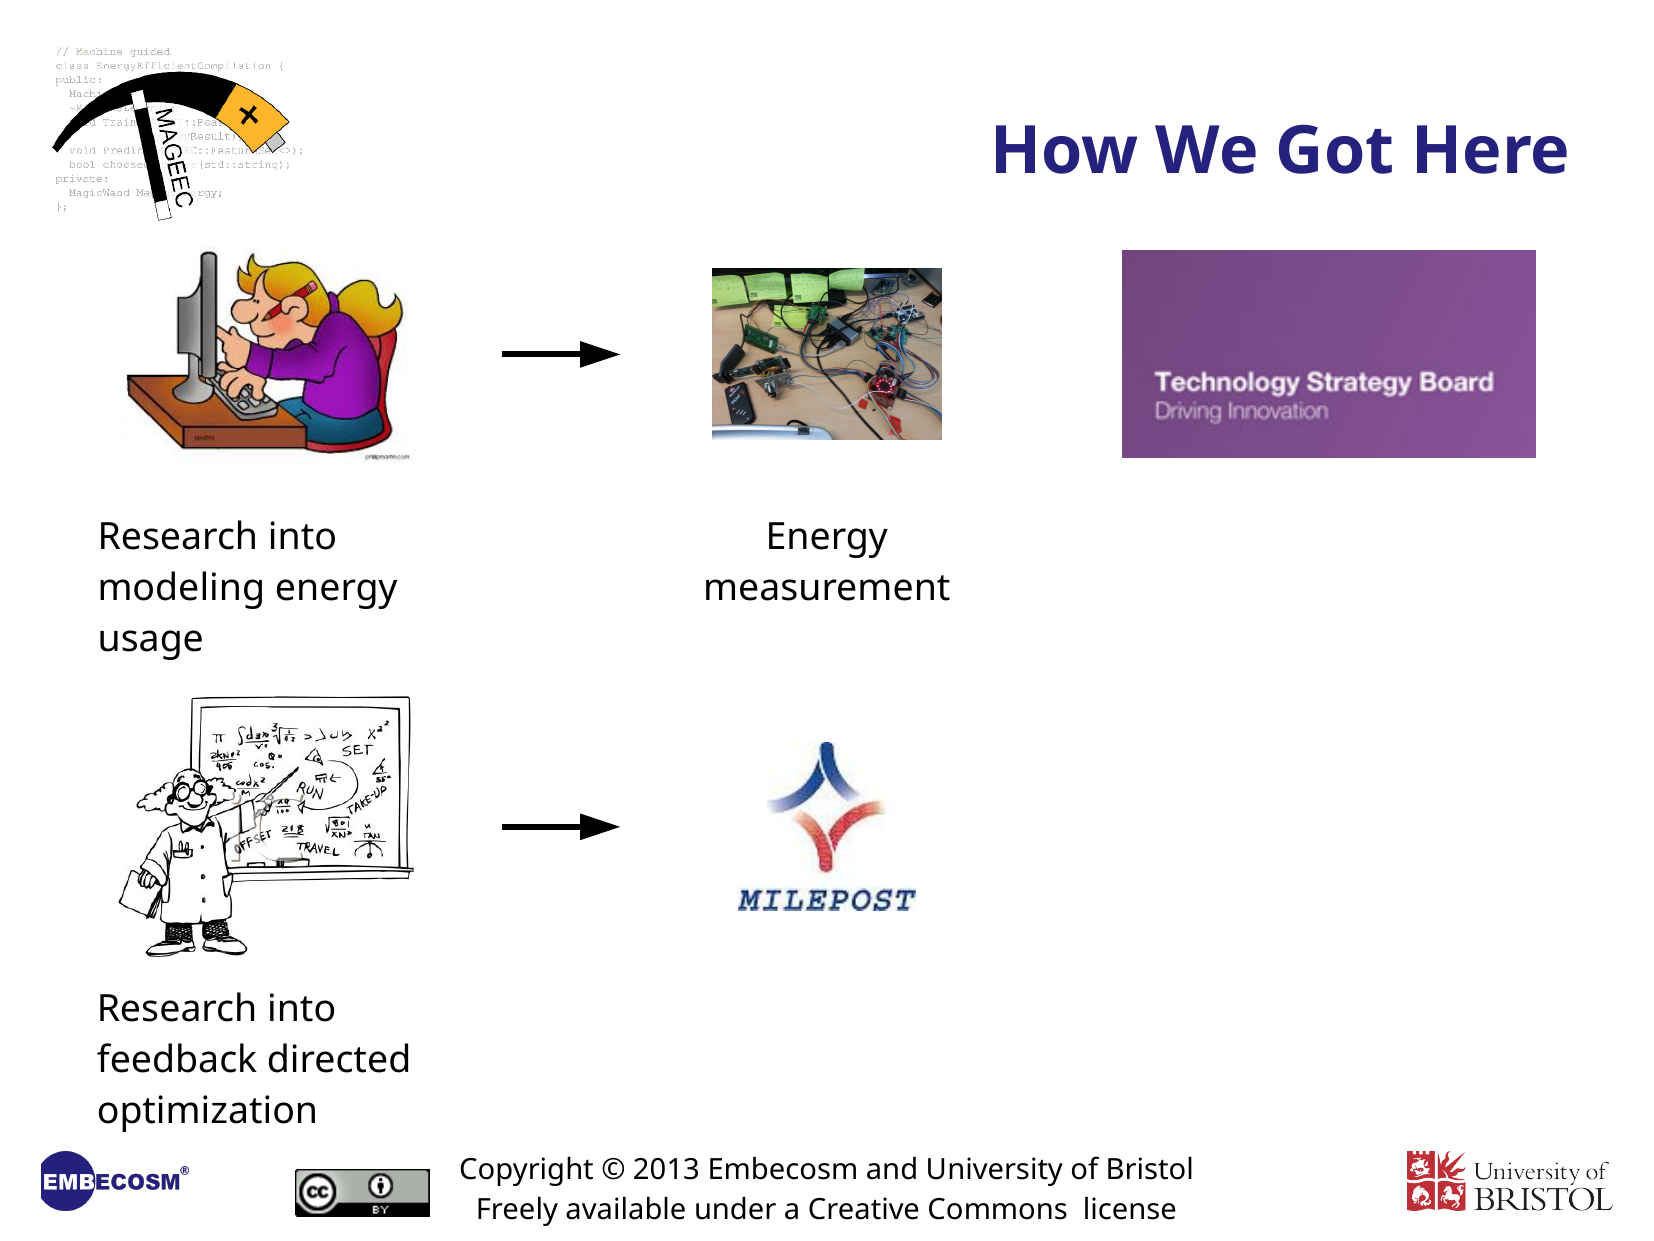

# How We Got Here
Research into modeling energy usage
Energy measurement
Research into feedback directed optimization